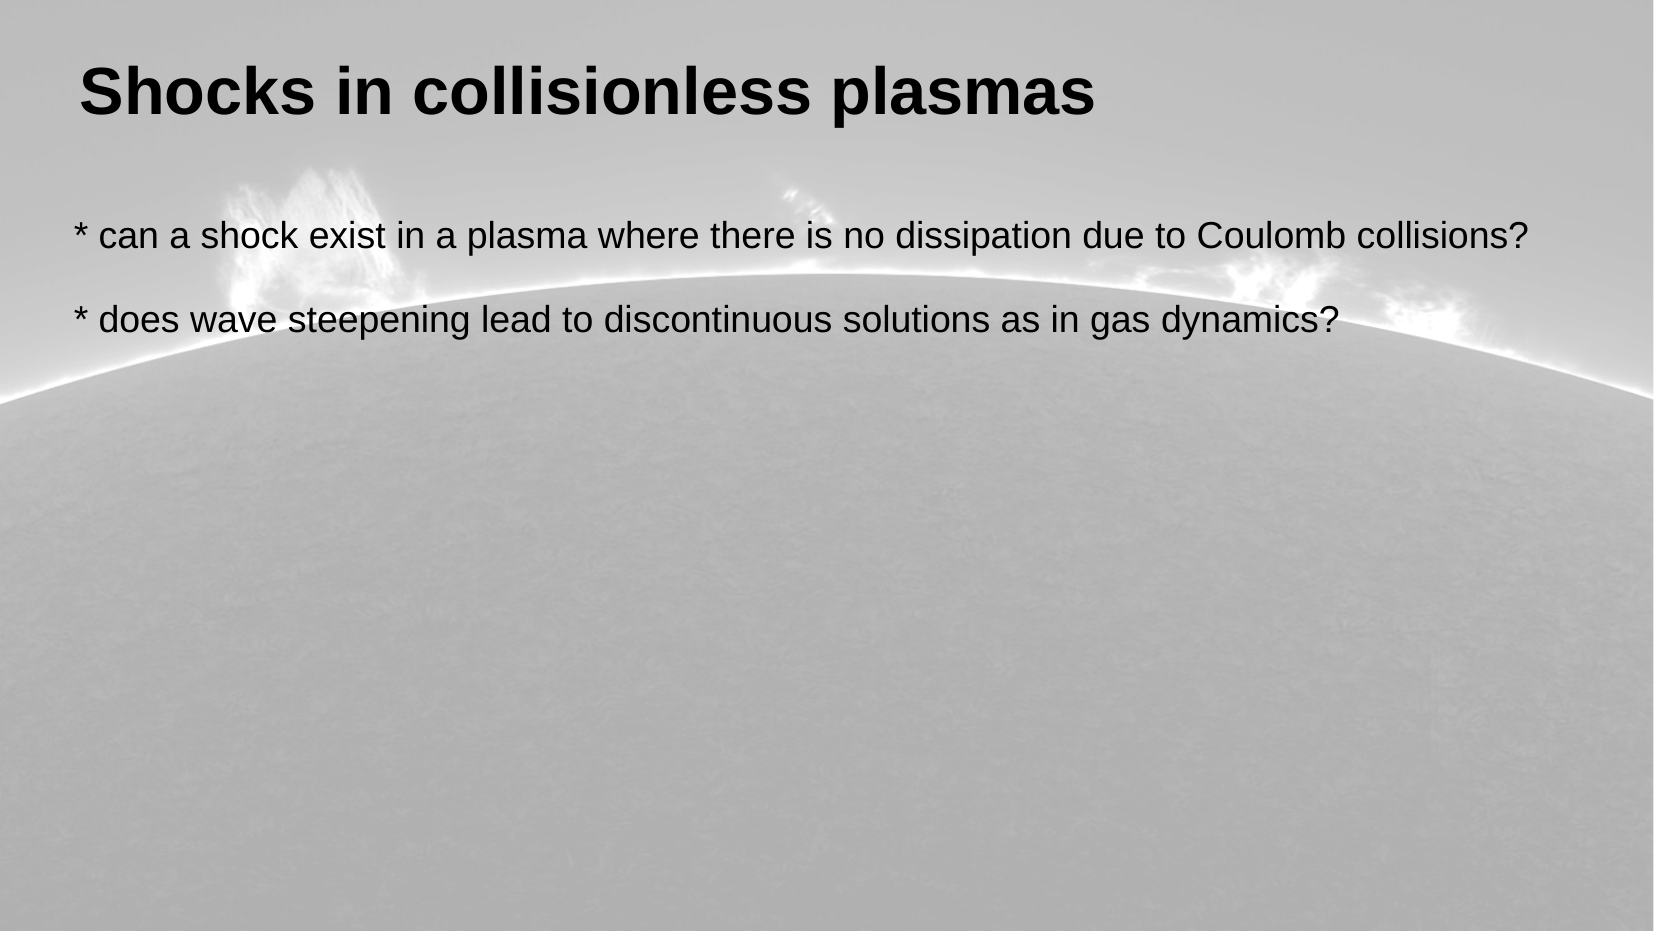

Shocks in collisionless plasmas
* can a shock exist in a plasma where there is no dissipation due to Coulomb collisions?
* does wave steepening lead to discontinuous solutions as in gas dynamics?